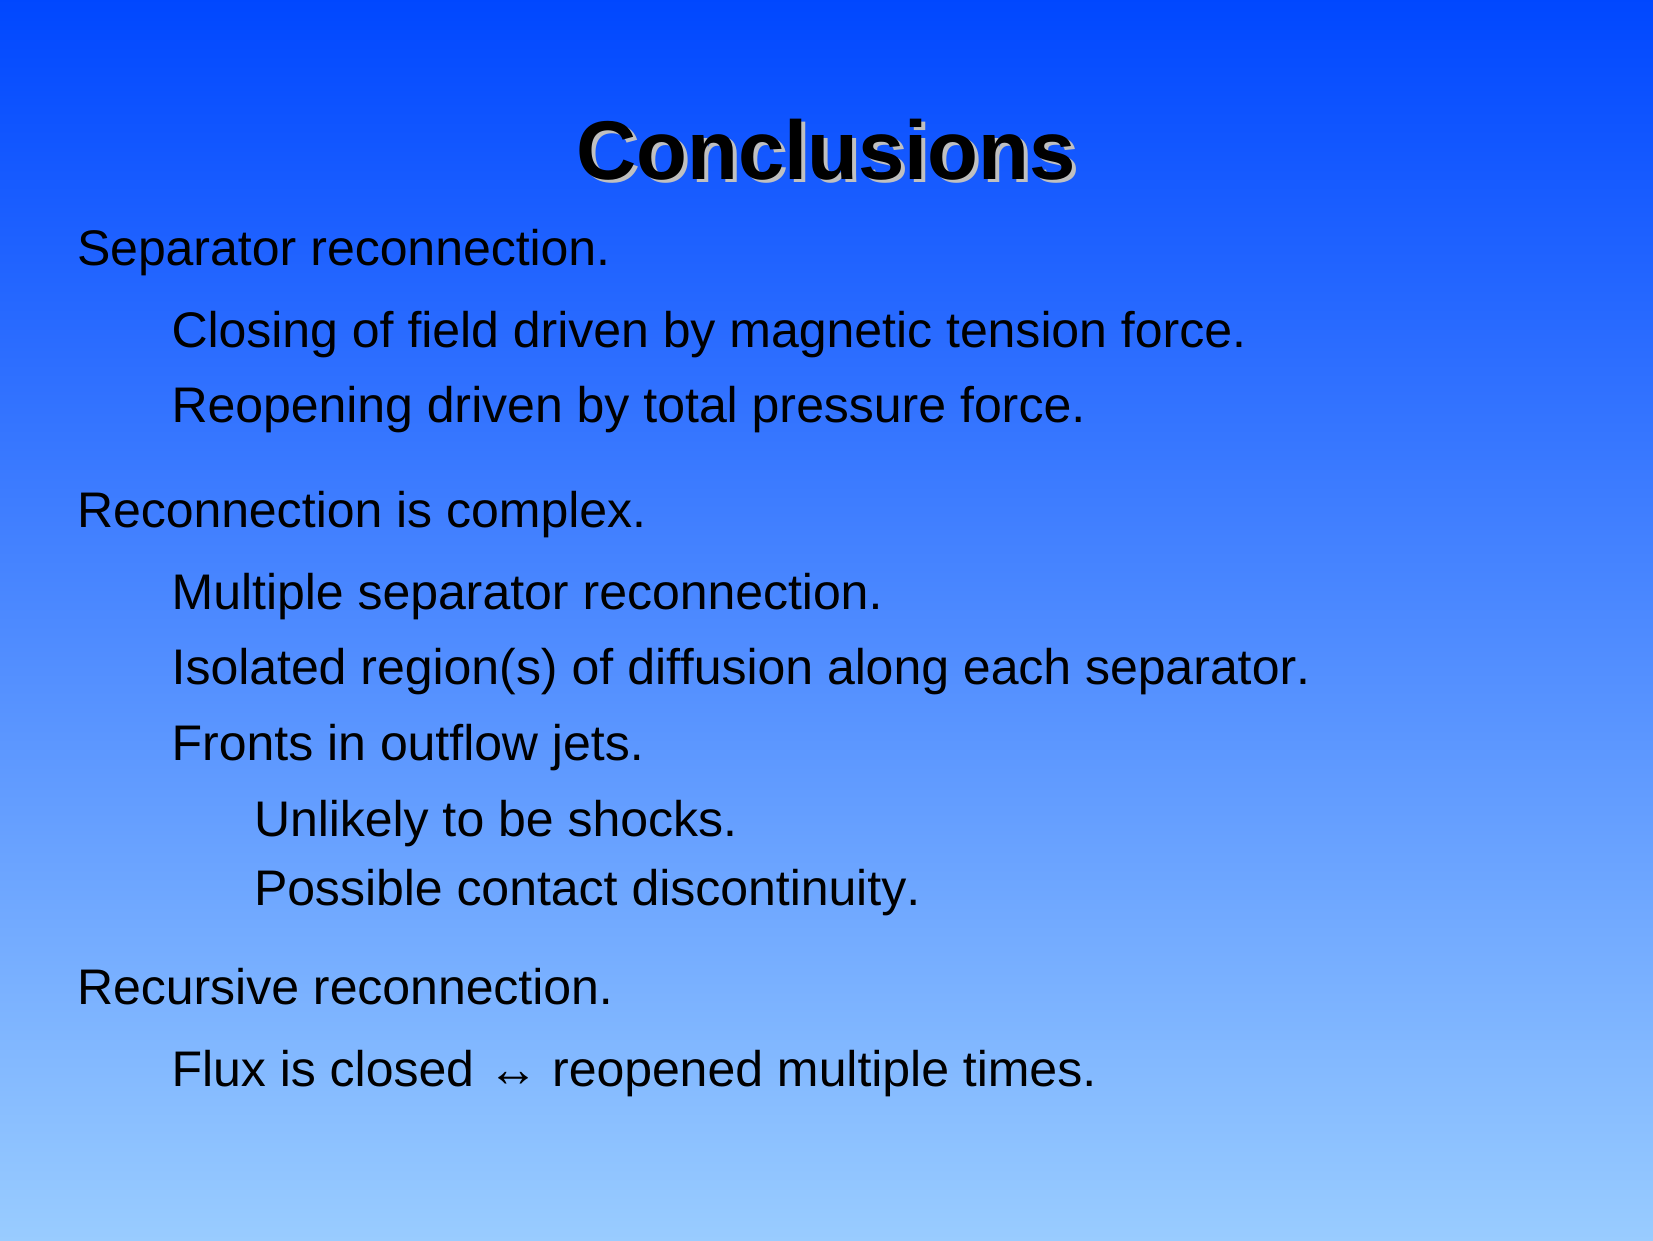

# Conclusions
Separator reconnection.
Closing of field driven by magnetic tension force.
Reopening driven by total pressure force.
Reconnection is complex.
Multiple separator reconnection.
Isolated region(s) of diffusion along each separator.
Fronts in outflow jets.
Unlikely to be shocks.
Possible contact discontinuity.
Recursive reconnection.
Flux is closed ↔ reopened multiple times.